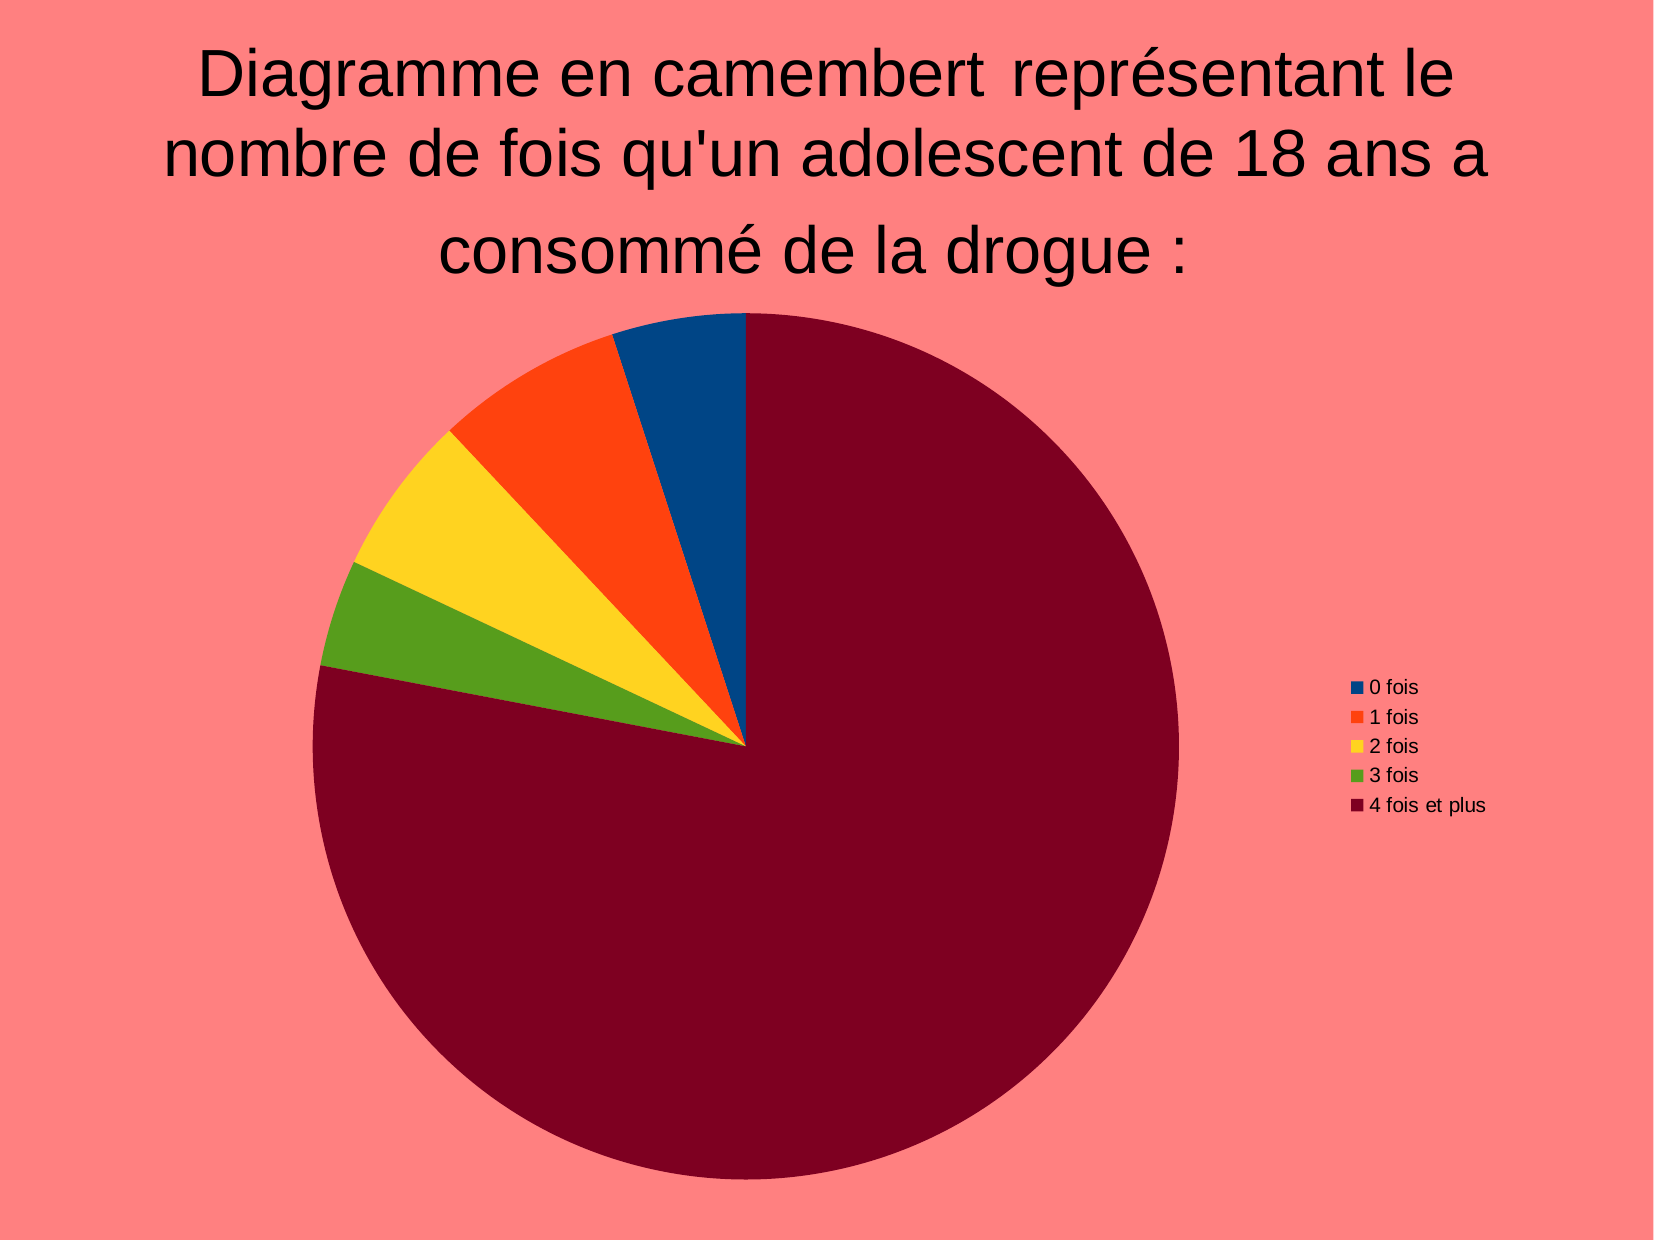

# Diagramme en camembert représentant le nombre de fois qu'un adolescent de 18 ans a consommé de la drogue :
### Chart
| Category |
|---|
### Chart
| Category | 1 colonne | 2 colonne | 3 colonne |
|---|---|---|---|
| 0 fois | 0.05 | 1.0 | 4.54 |
| 1 fois | 0.07 | 3.0 | 9.65 |
| 2 fois | 0.06 | 2.0 | 3.7 |
| 3 fois | 0.04 | 0.0 | 6.2 |
| 4 fois et plus | 0.78 | None | None |